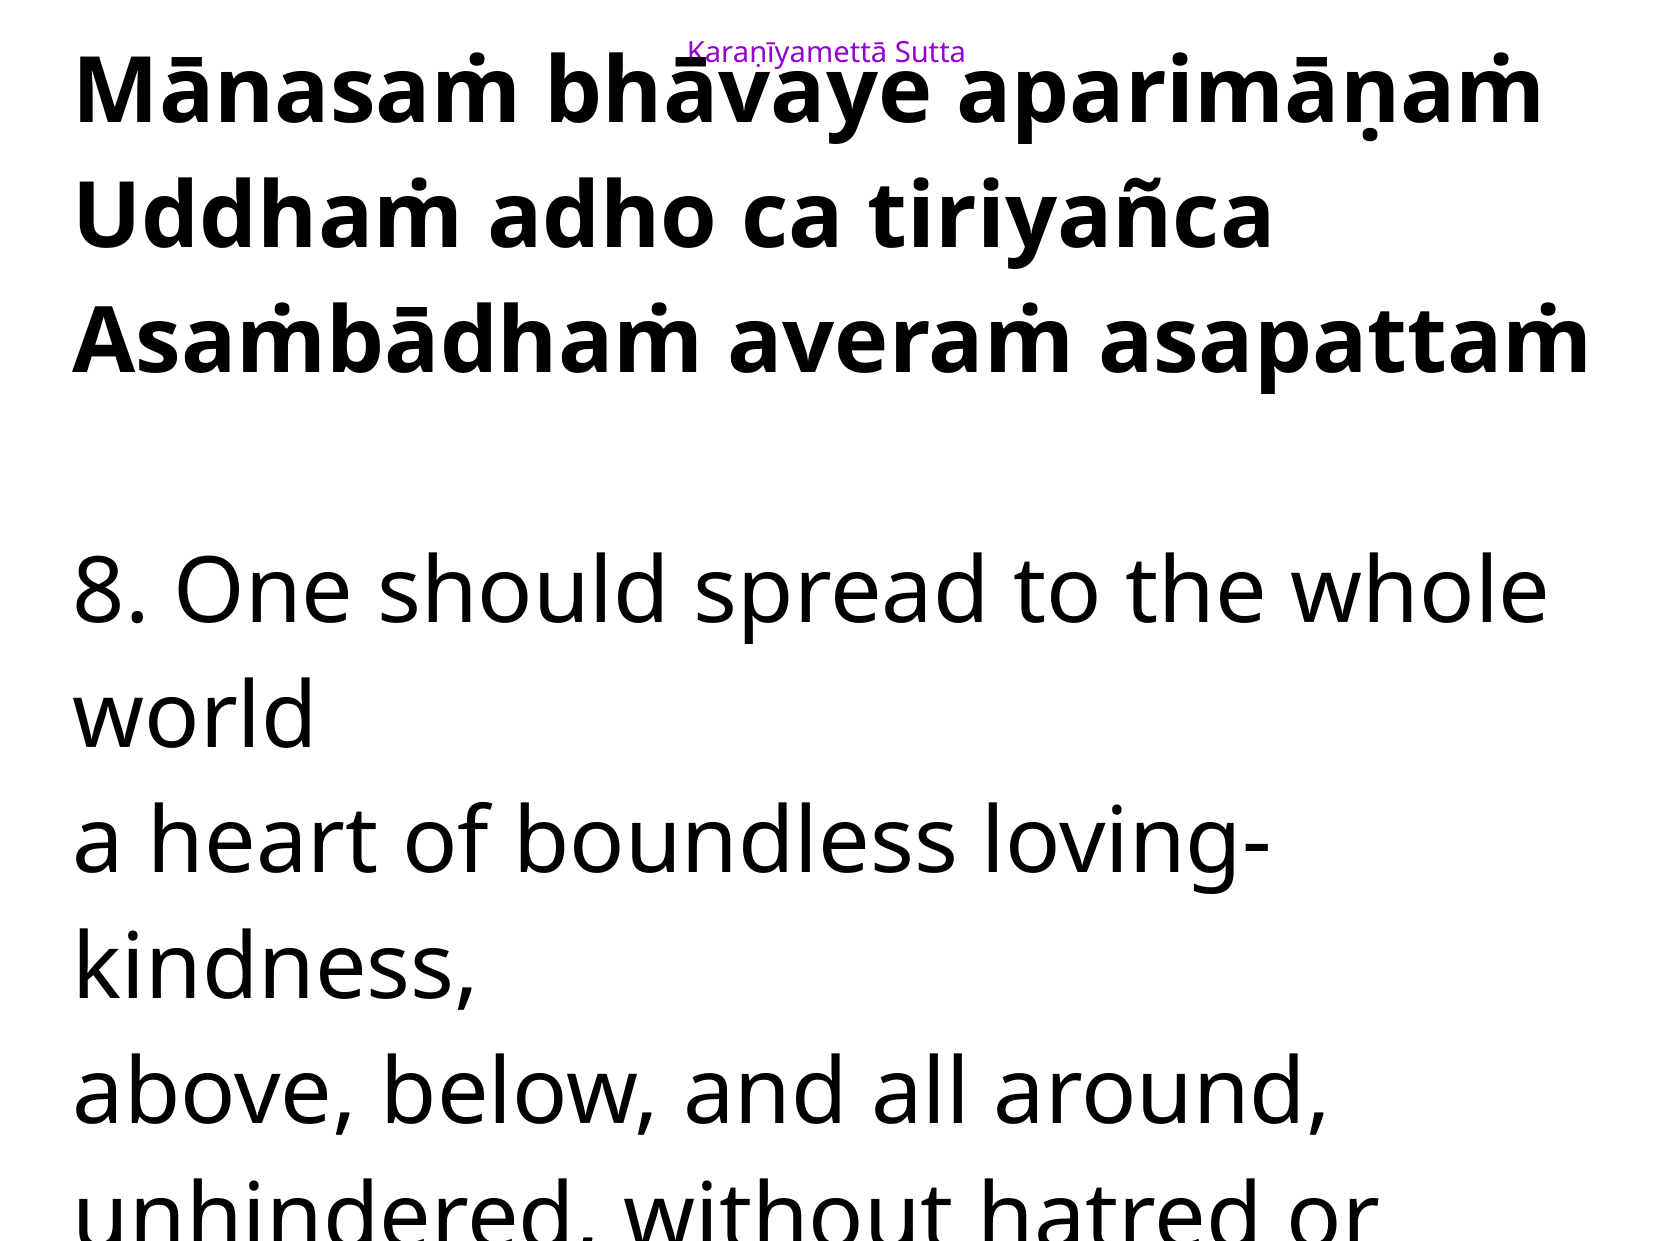

8. Mettaṁ ca sabba lokasmiṁ
Mānasaṁ bhāvaye aparimāṇaṁ
Uddhaṁ adho ca tiriyañca
Asaṁbādhaṁ averaṁ asapattaṁ
8. One should spread to the whole world
a heart of boundless loving-kindness,
above, below, and all around,
unhindered, without hatred or resentment.
# Karaṇīyamettā Sutta